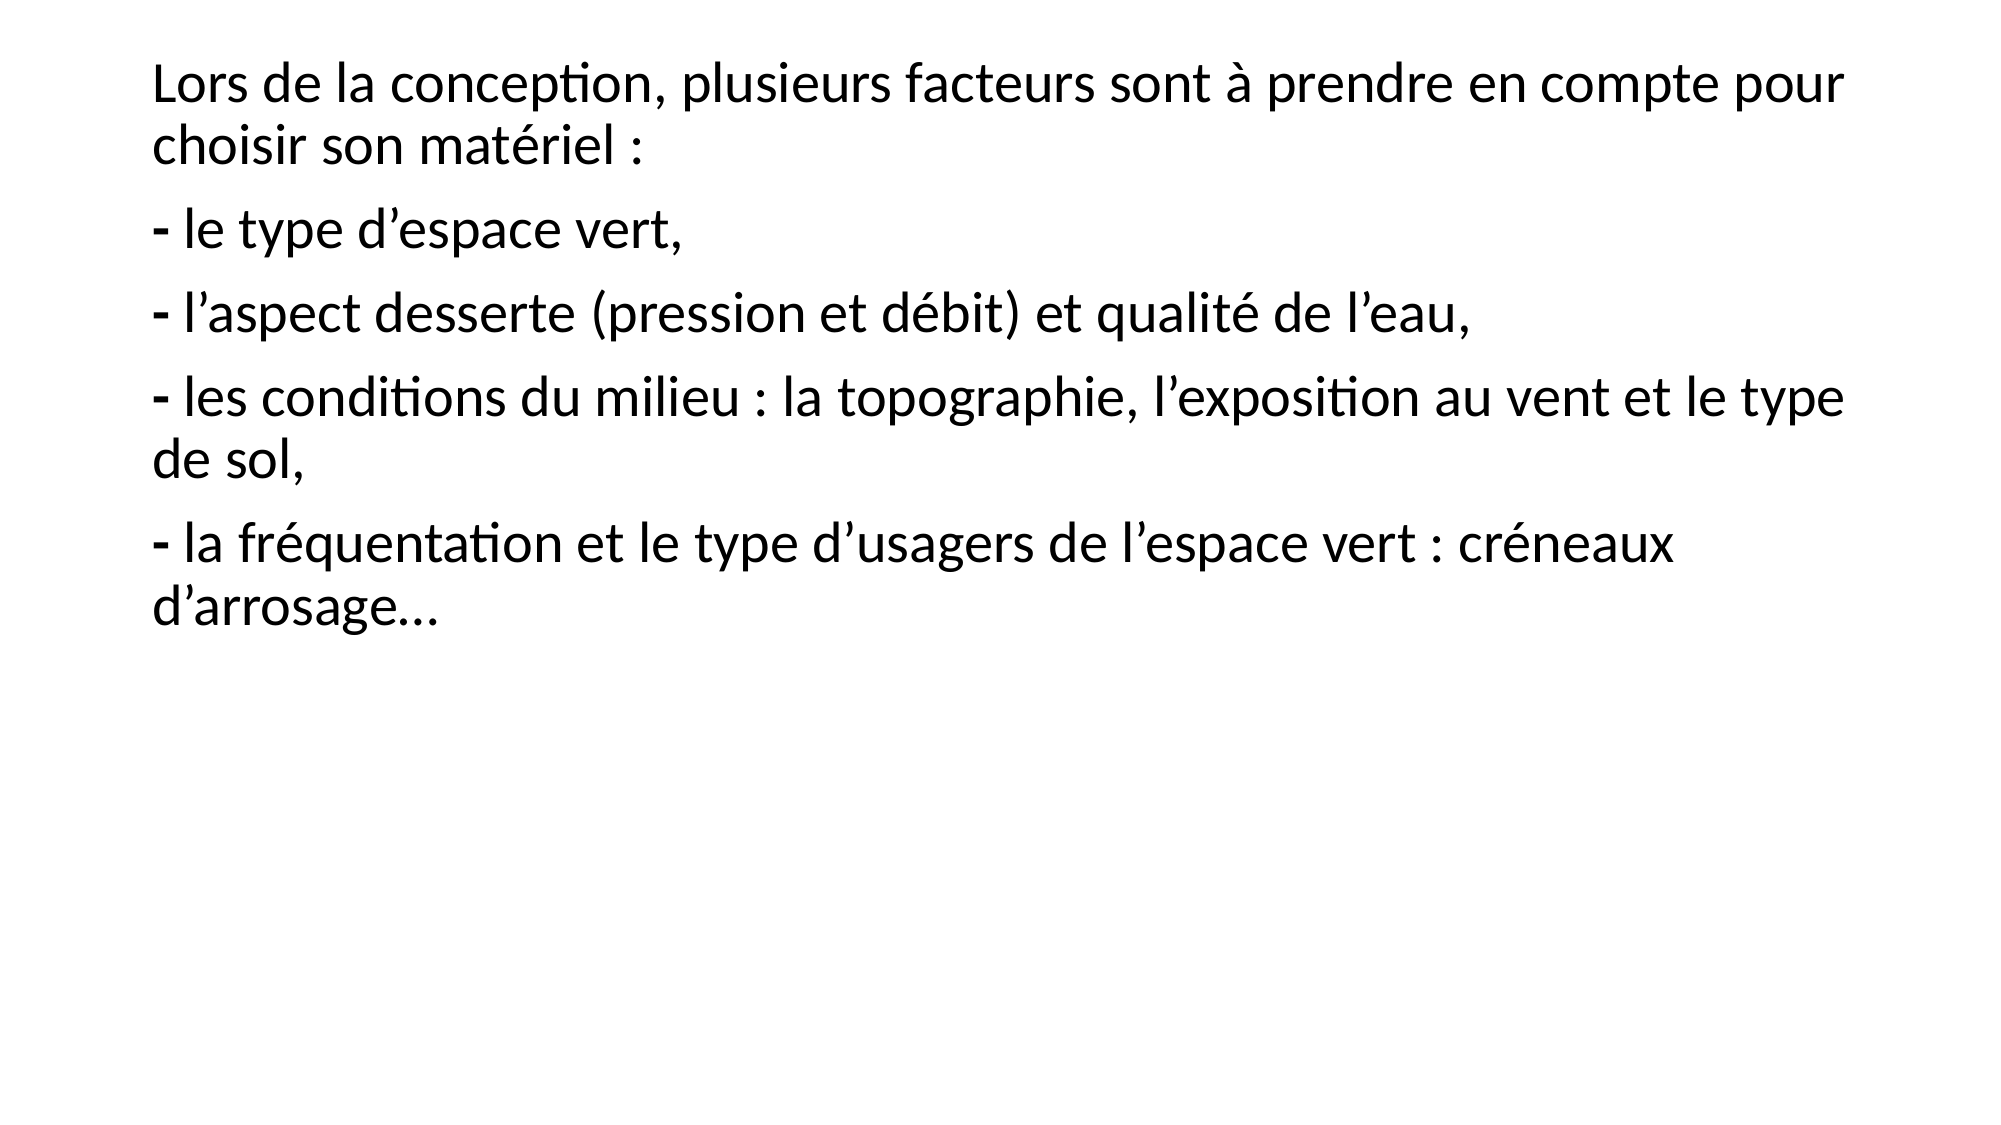

# Lors de la conception, plusieurs facteurs sont à prendre en compte pour choisir son matériel :
- le type d’espace vert,
- l’aspect desserte (pression et débit) et qualité de l’eau,
- les conditions du milieu : la topographie, l’exposition au vent et le type de sol,
- la fréquentation et le type d’usagers de l’espace vert : créneaux d’arrosage…